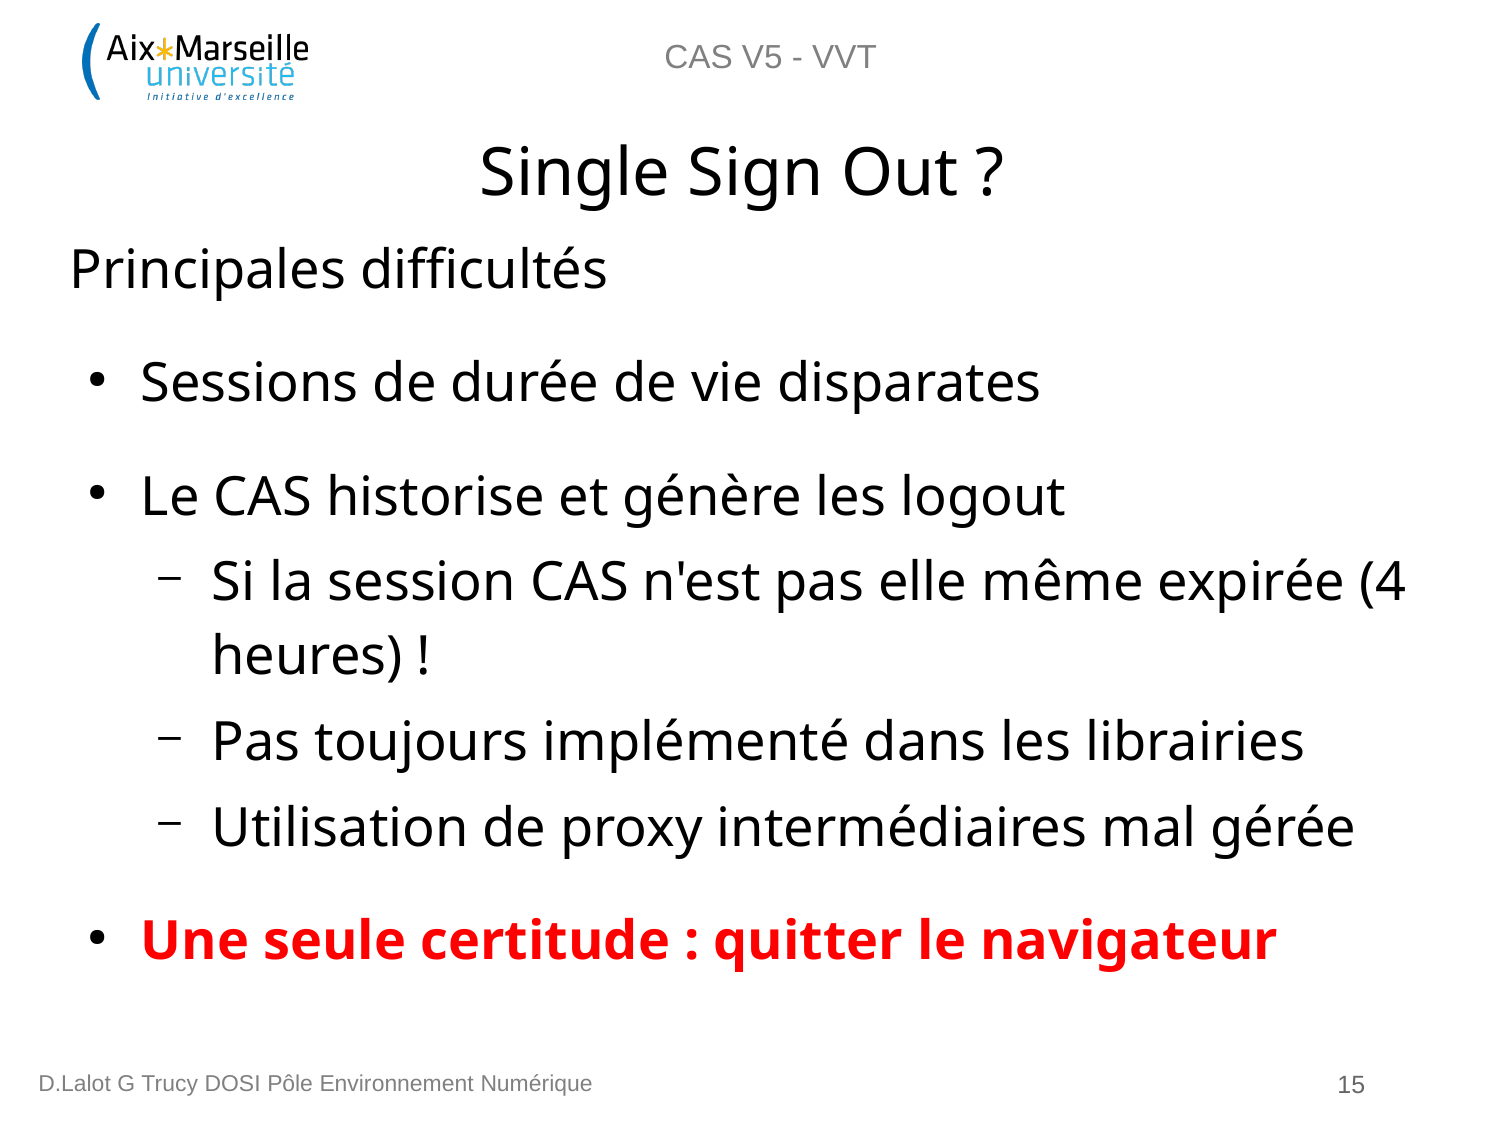

# Single Sign Out ?
Principales difficultés
Sessions de durée de vie disparates
Le CAS historise et génère les logout
Si la session CAS n'est pas elle même expirée (4 heures) !
Pas toujours implémenté dans les librairies
Utilisation de proxy intermédiaires mal gérée
Une seule certitude : quitter le navigateur